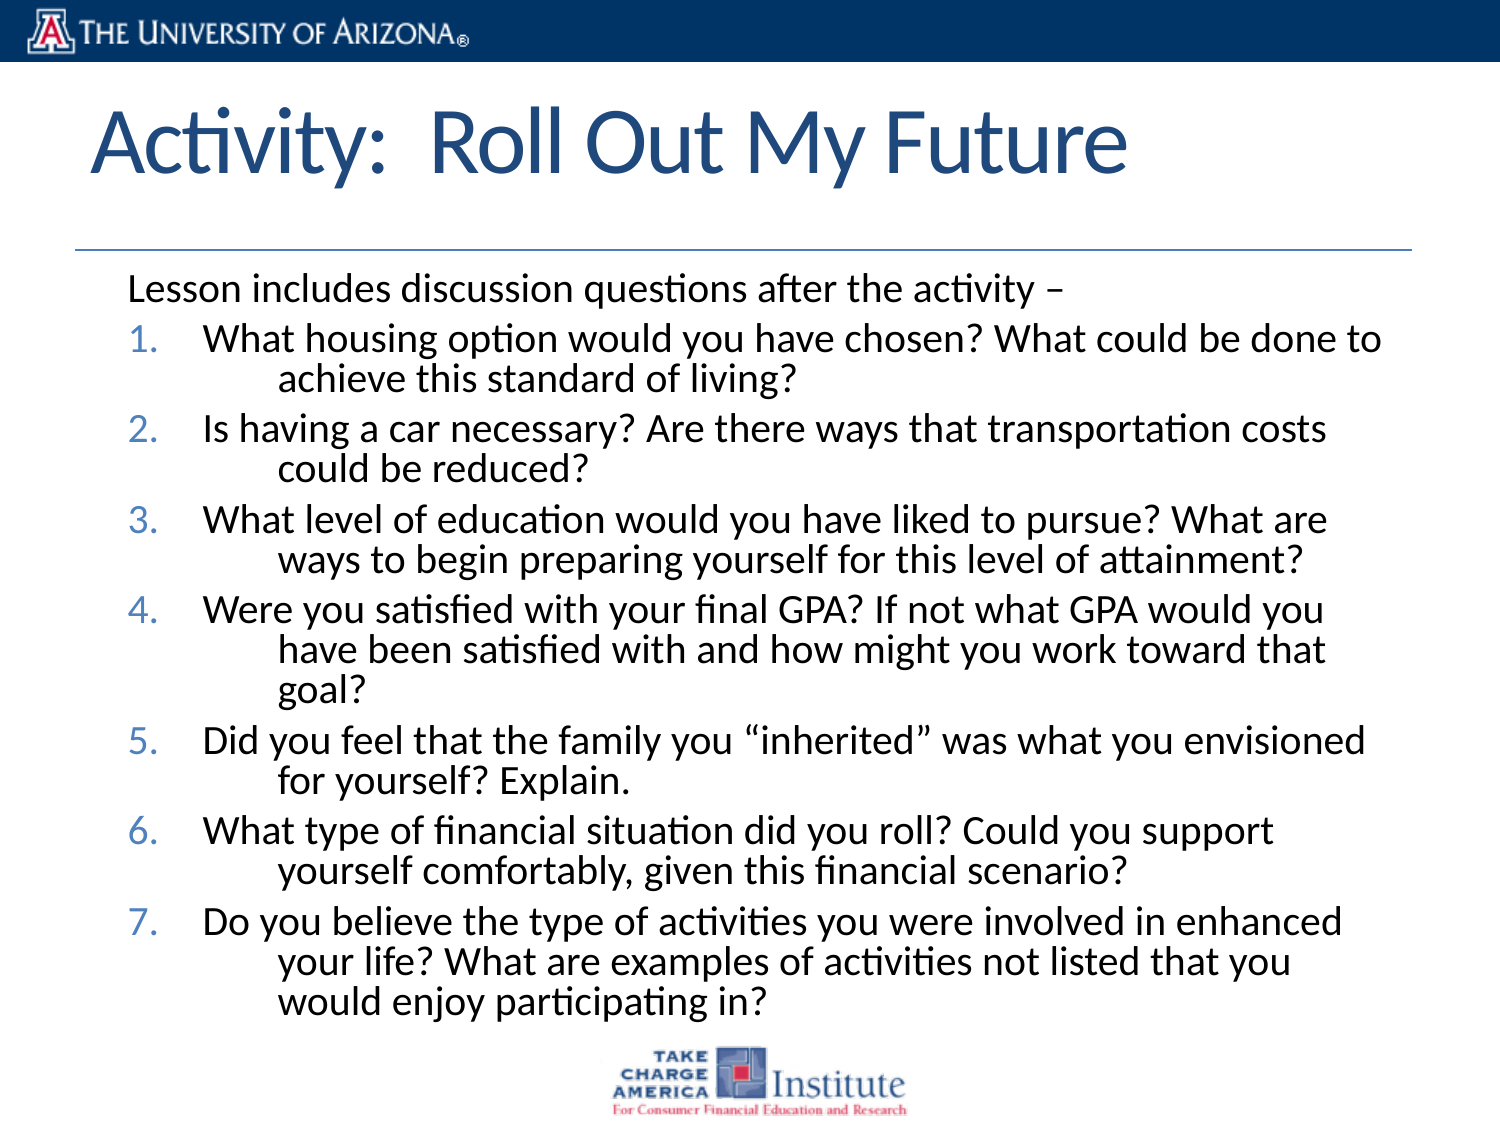

# Activity: Roll Out My Future
Lesson includes discussion questions after the activity –
What housing option would you have chosen? What could be done to achieve this standard of living?
Is having a car necessary? Are there ways that transportation costs could be reduced?
What level of education would you have liked to pursue? What are ways to begin preparing yourself for this level of attainment?
Were you satisfied with your final GPA? If not what GPA would you have been satisfied with and how might you work toward that goal?
Did you feel that the family you “inherited” was what you envisioned for yourself? Explain.
What type of financial situation did you roll? Could you support yourself comfortably, given this financial scenario?
Do you believe the type of activities you were involved in enhanced your life? What are examples of activities not listed that you would enjoy participating in?